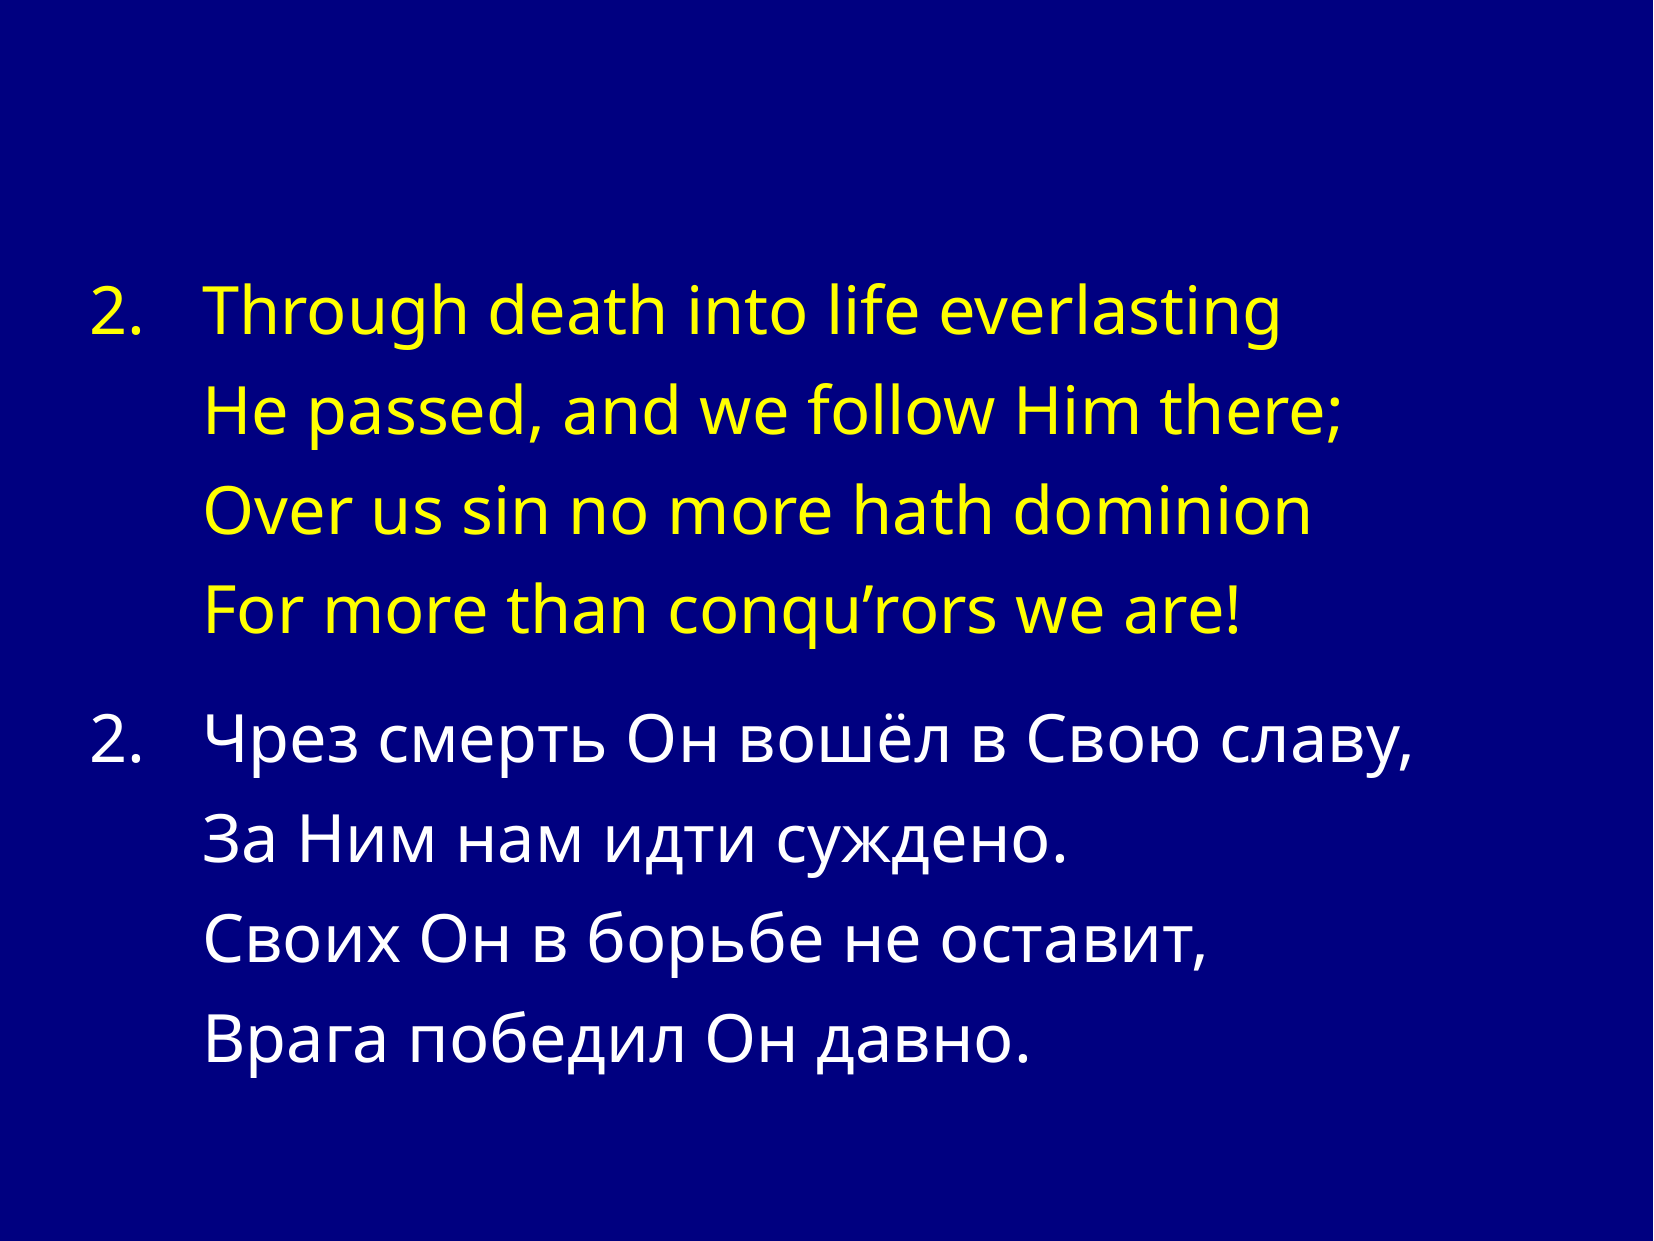

2.	Through death into life everlasting
	He passed, and we follow Him there;
	Over us sin no more hath dominion
	For more than conqu’rors we are!
2.	Чрез смерть Он вошёл в Свою славу,
	За Ним нам идти суждено.
	Своих Он в борьбе не оставит,
	Врага победил Он давно.